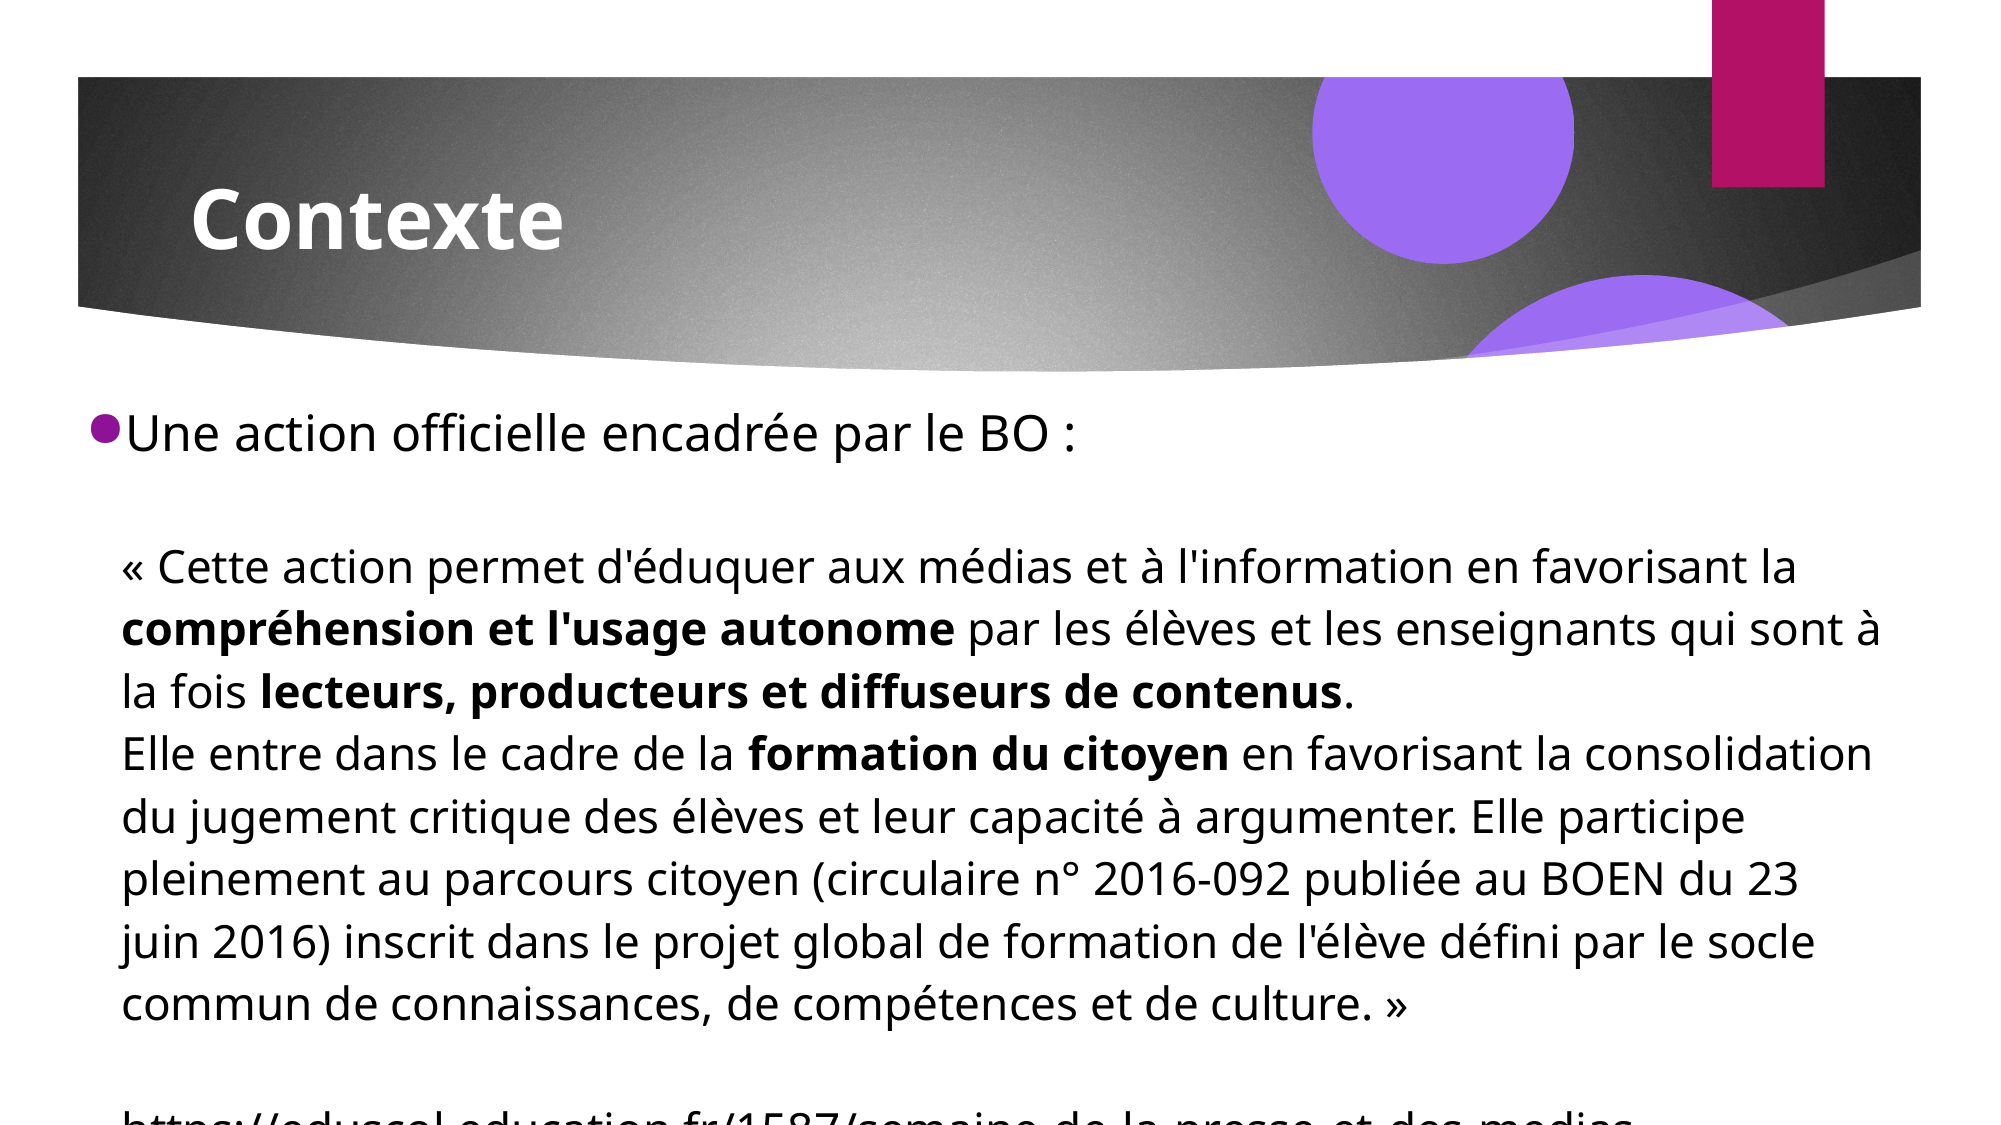

# Contexte
Une action officielle encadrée par le BO :
« Cette action permet d'éduquer aux médias et à l'information en favorisant la compréhension et l'usage autonome par les élèves et les enseignants qui sont à la fois lecteurs, producteurs et diffuseurs de contenus.
Elle entre dans le cadre de la formation du citoyen en favorisant la consolidation du jugement critique des élèves et leur capacité à argumenter. Elle participe pleinement au parcours citoyen (circulaire n° 2016-092 publiée au BOEN du 23 juin 2016) inscrit dans le projet global de formation de l'élève défini par le socle commun de connaissances, de compétences et de culture. »
https://eduscol.education.fr/1587/semaine-de-la-presse-et-des-medias